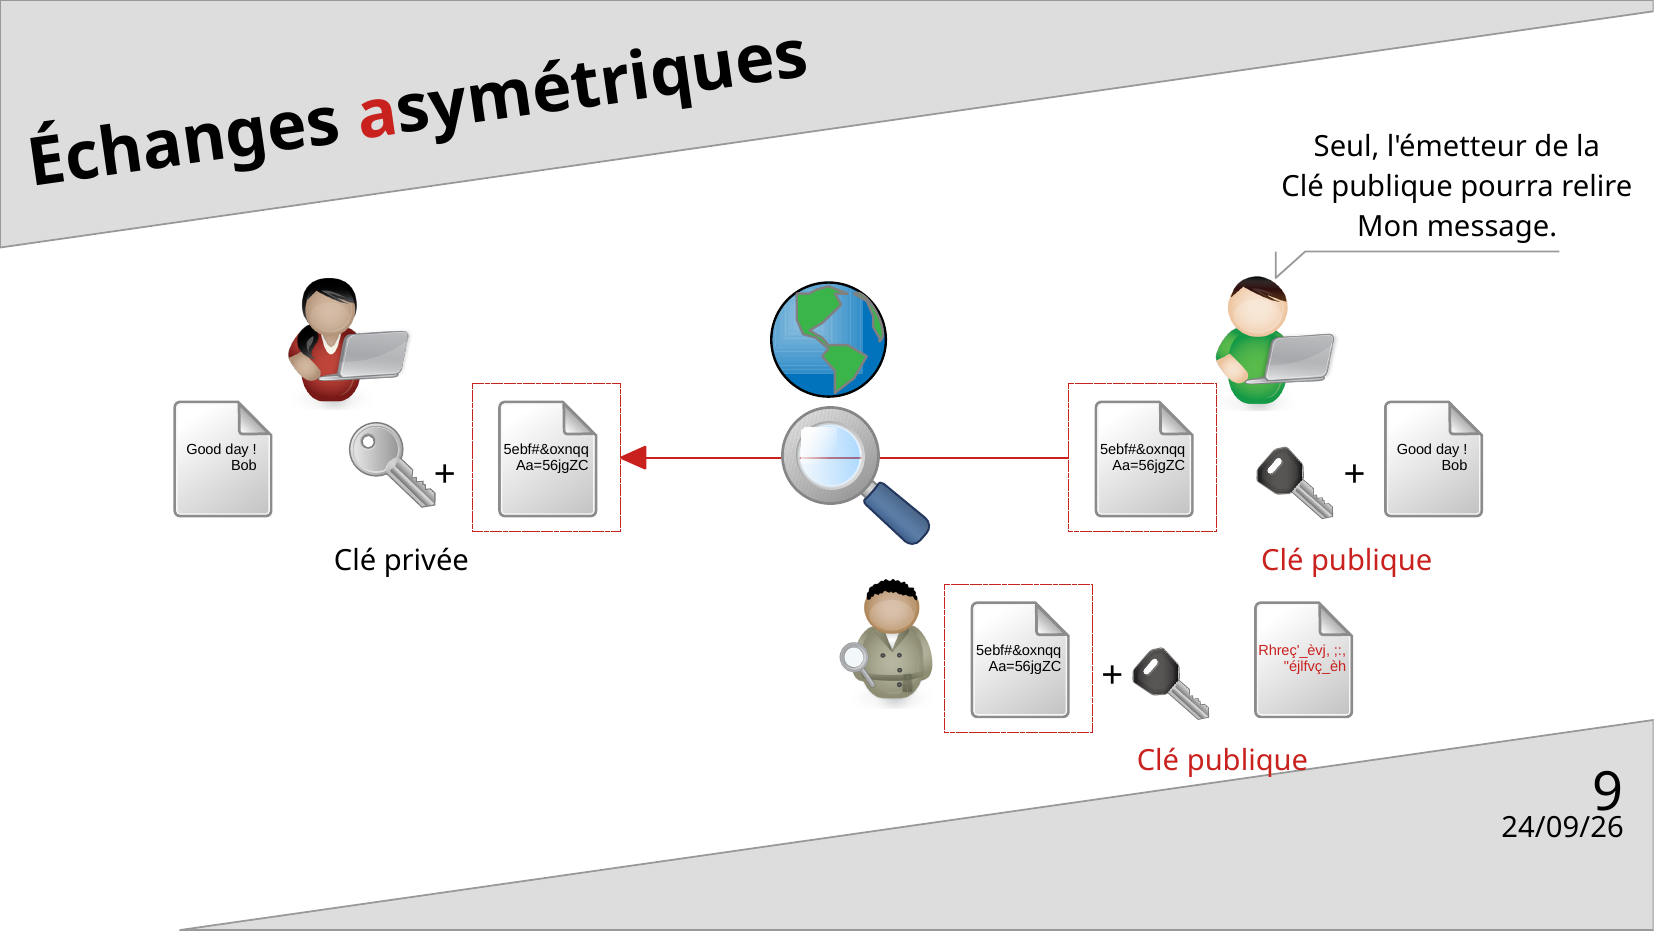

# Échanges asymétriques
Seul, l'émetteur de la
Clé publique pourra relire
Mon message.
Good day !
Bob
5ebf#&oxnqq
Aa=56jgZC
5ebf#&oxnqq
Aa=56jgZC
Good day !
Bob
Clé privée
Clé publique
+
+
5ebf#&oxnqq
Aa=56jgZC
Rhreç'_èvj, ;:,
"éjlfvç_èh
Clé publique
+
9